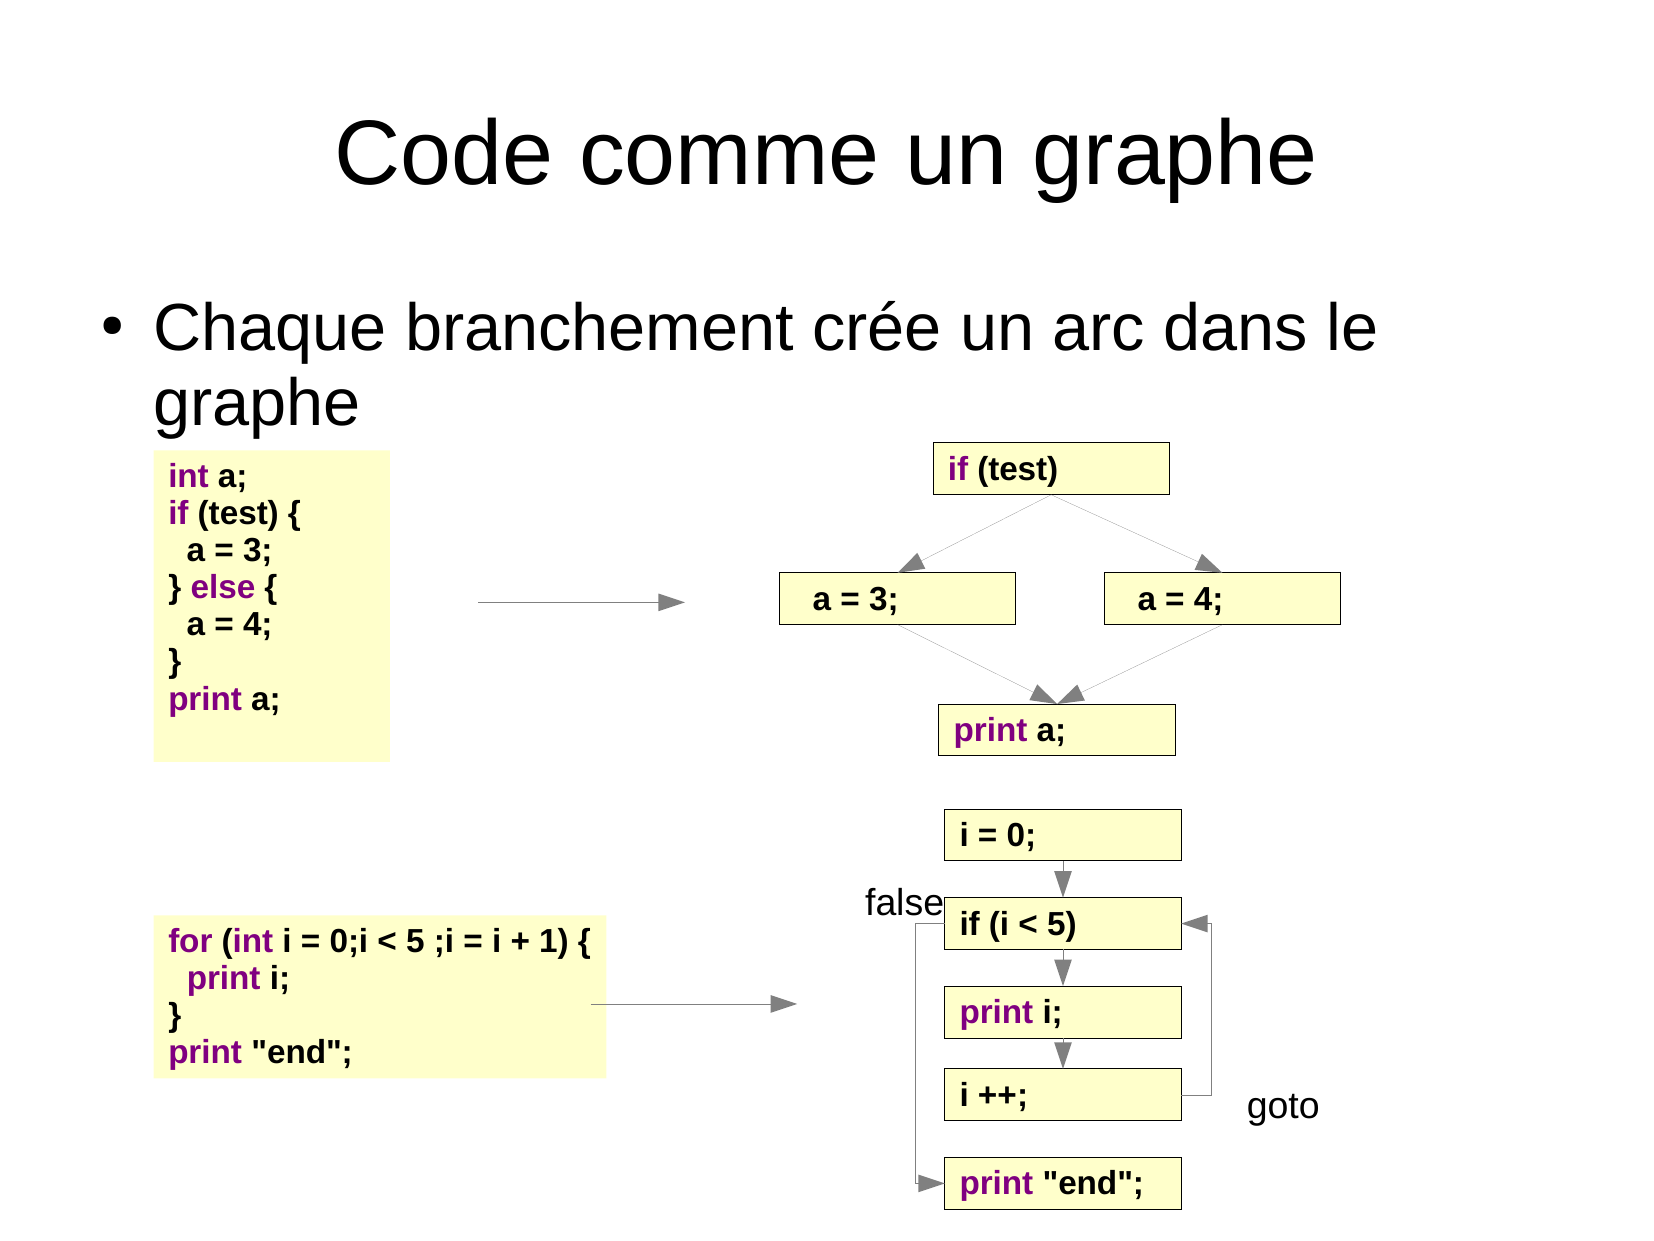

# Code comme un graphe
Chaque branchement crée un arc dans le graphe
if (test)
int a;
if (test) {
 a = 3;
} else {
 a = 4;
}
print a;
 a = 3;
 a = 4;
print a;
i = 0;
false
if (i < 5)
for (int i = 0;i < 5 ;i = i + 1) {
 print i;
}
print "end";
print i;
i ++;
goto
print "end";